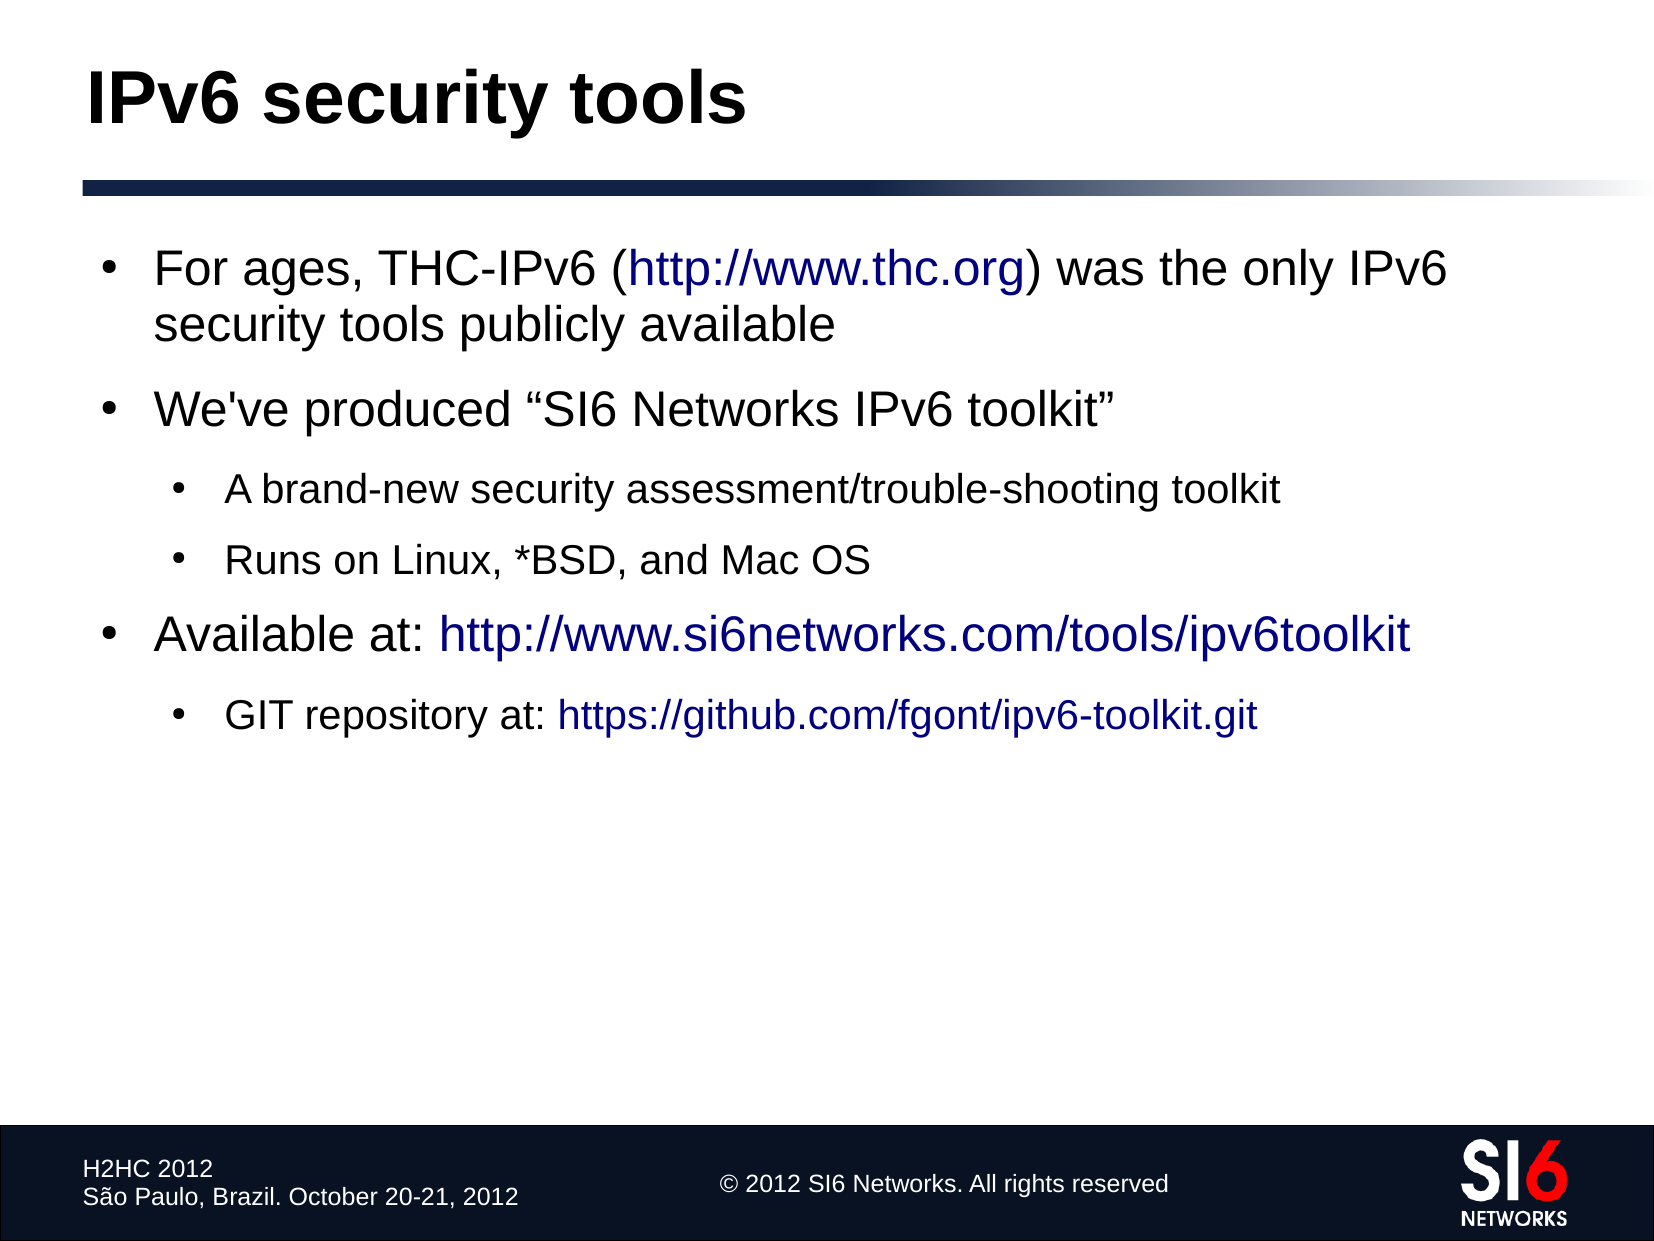

# IPv6 security tools
For ages, THC-IPv6 (http://www.thc.org) was the only IPv6 security tools publicly available
We've produced “SI6 Networks IPv6 toolkit”
A brand-new security assessment/trouble-shooting toolkit
Runs on Linux, *BSD, and Mac OS
Available at: http://www.si6networks.com/tools/ipv6toolkit
GIT repository at: https://github.com/fgont/ipv6-toolkit.git